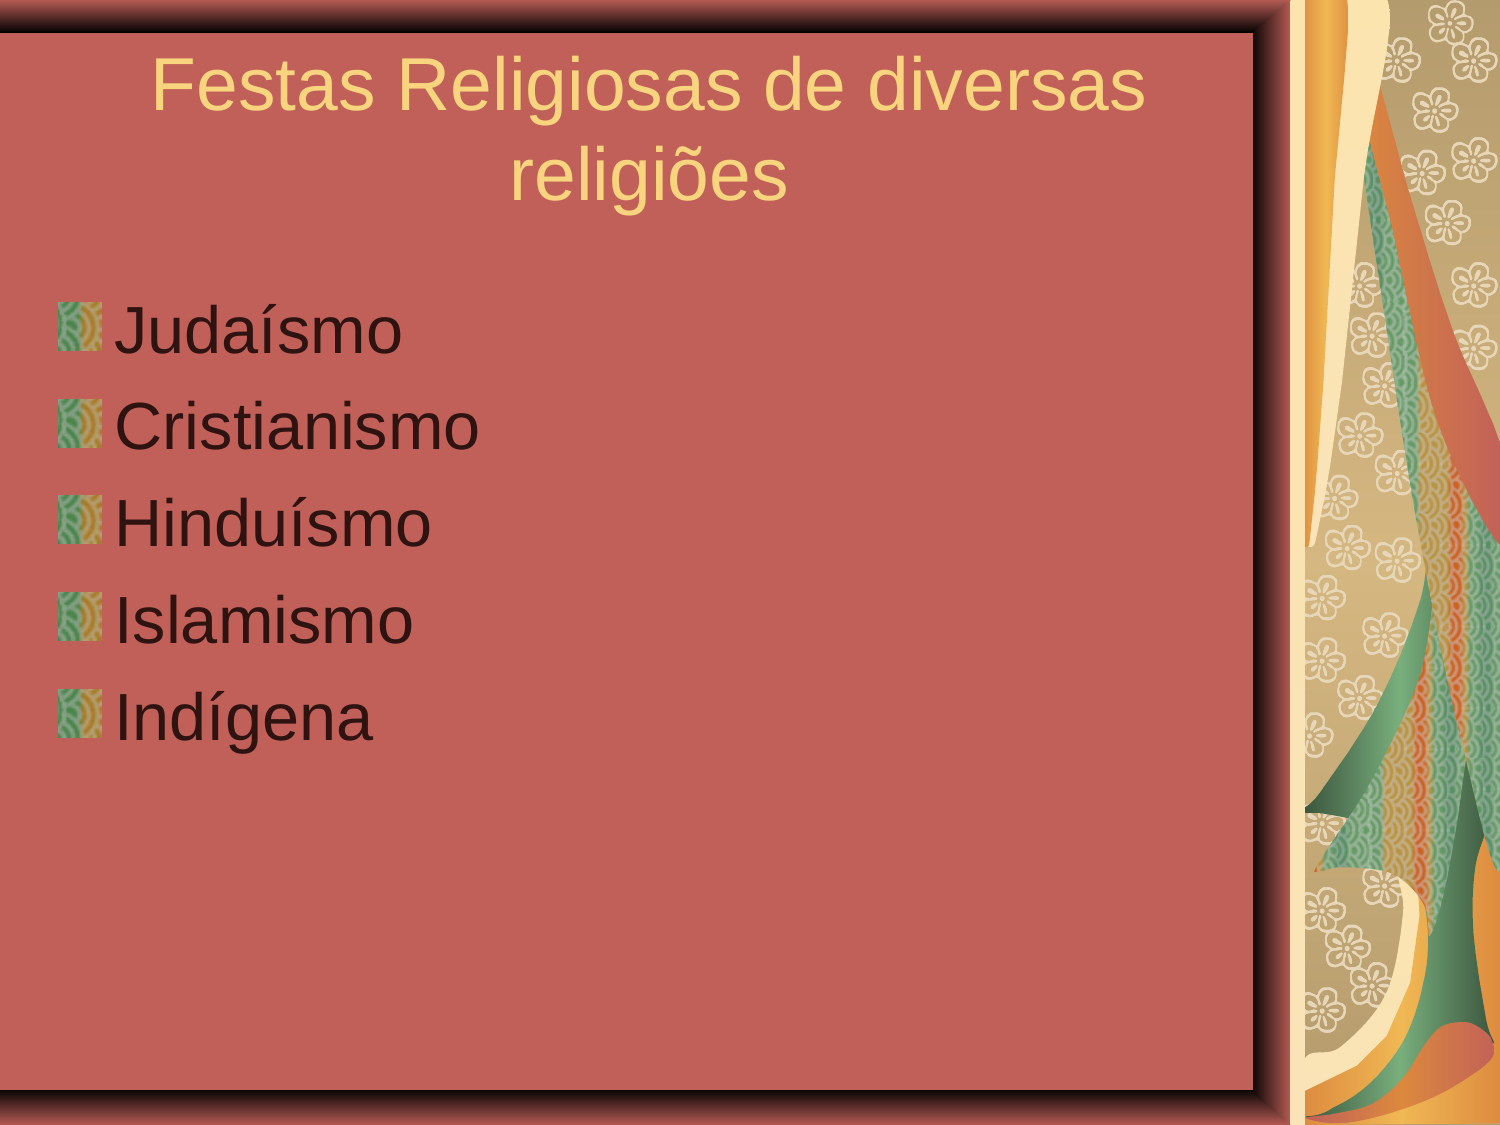

# Festas Religiosas de diversas religiões
Judaísmo
Cristianismo
Hinduísmo
Islamismo
Indígena